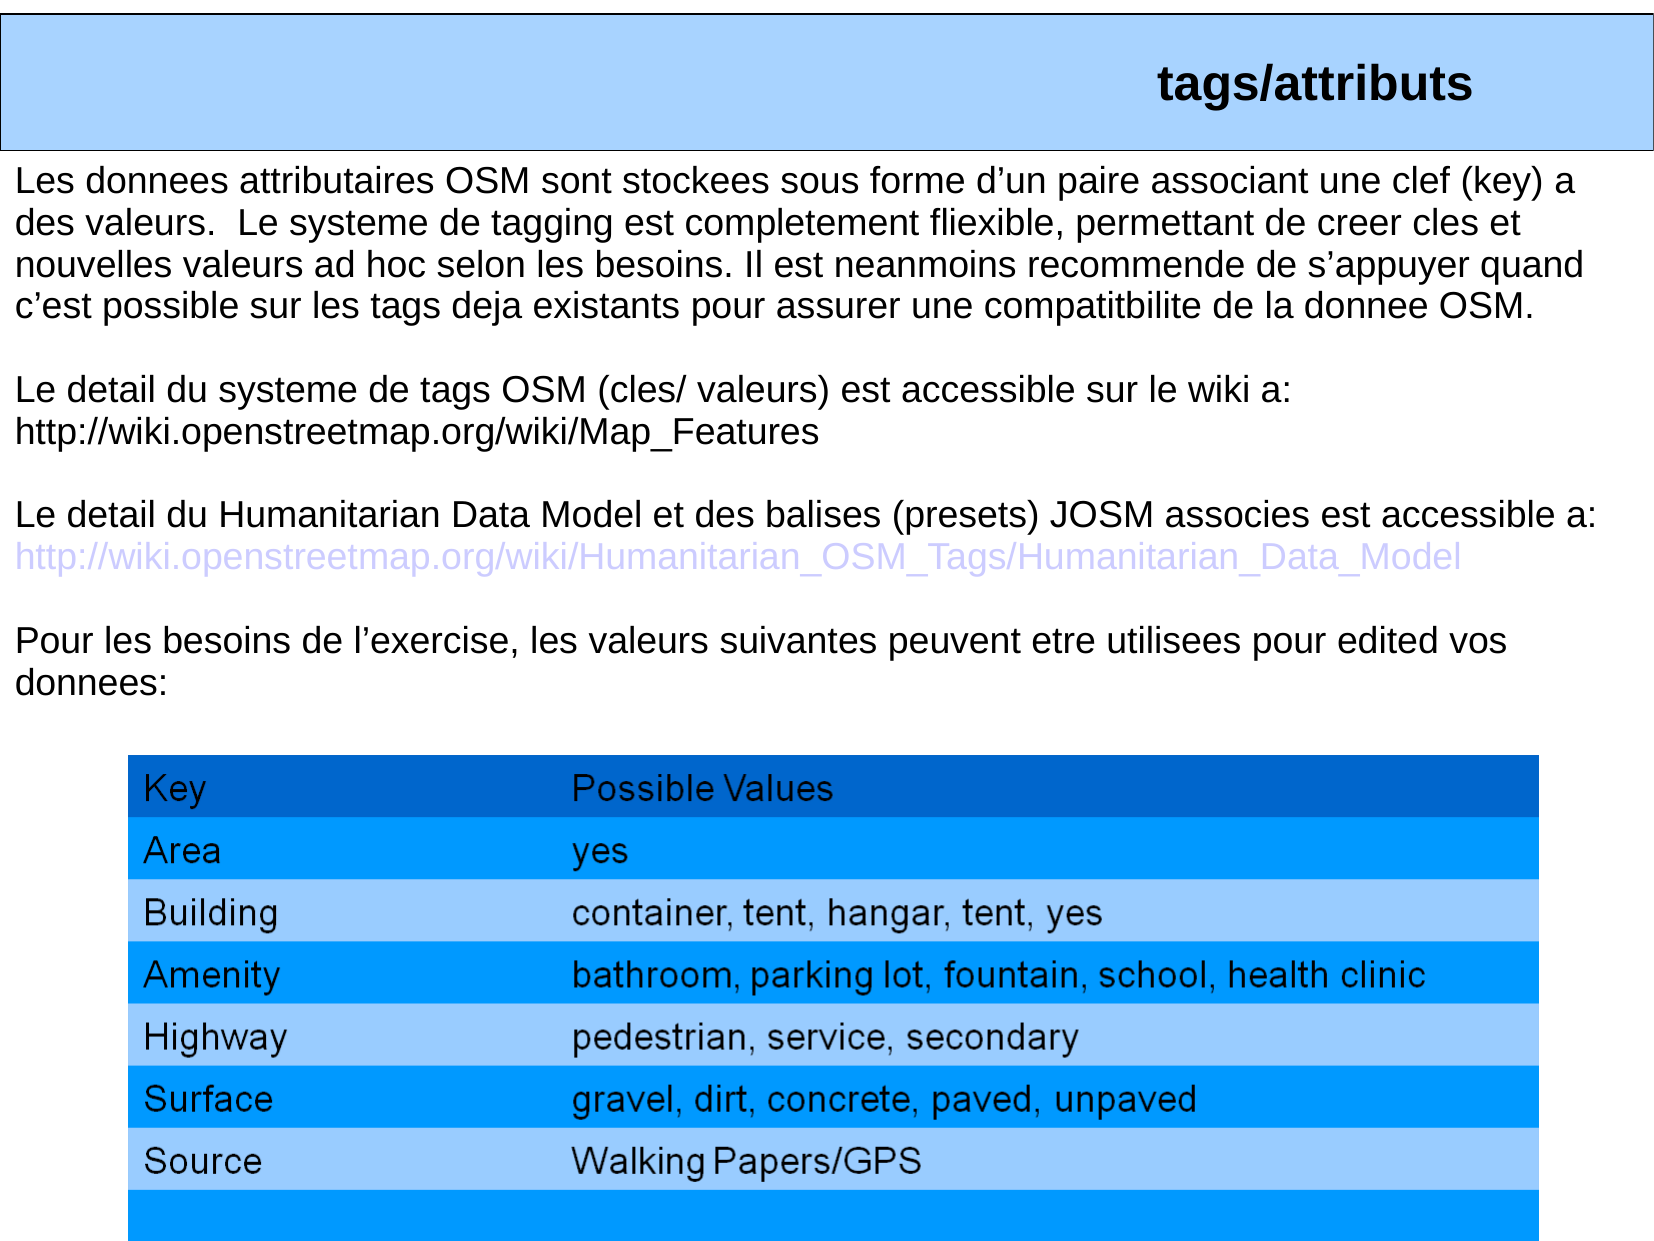

tags/attributs
Les donnees attributaires OSM sont stockees sous forme d’un paire associant une clef (key) a des valeurs. Le systeme de tagging est completement fliexible, permettant de creer cles et nouvelles valeurs ad hoc selon les besoins. Il est neanmoins recommende de s’appuyer quand c’est possible sur les tags deja existants pour assurer une compatitbilite de la donnee OSM.
Le detail du systeme de tags OSM (cles/ valeurs) est accessible sur le wiki a: http://wiki.openstreetmap.org/wiki/Map_Features
Le detail du Humanitarian Data Model et des balises (presets) JOSM associes est accessible a: http://wiki.openstreetmap.org/wiki/Humanitarian_OSM_Tags/Humanitarian_Data_Model
Pour les besoins de l’exercise, les valeurs suivantes peuvent etre utilisees pour edited vos donnees: